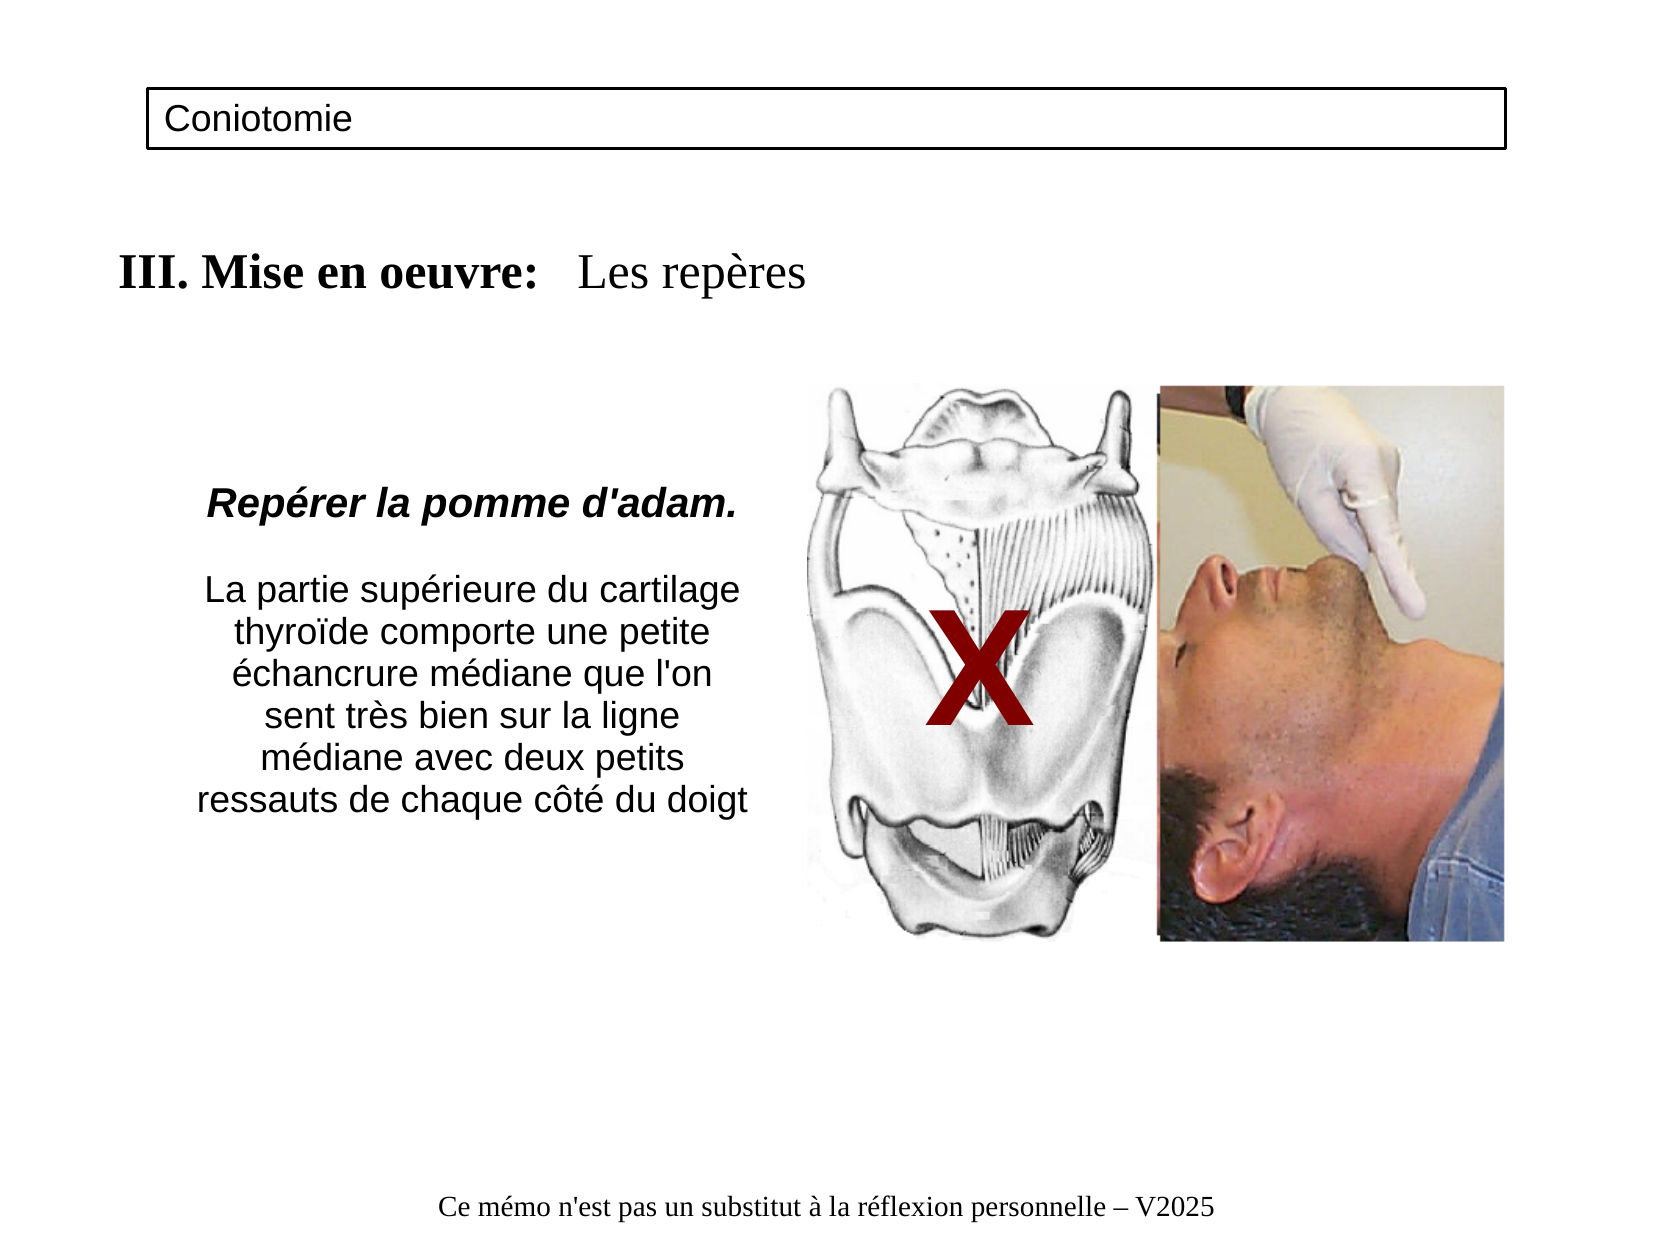

Coniotomie
III. Mise en oeuvre: Les repères
Repérer la pomme d'adam.
La partie supérieure du cartilage thyroïde comporte une petite échancrure médiane que l'on sent très bien sur la ligne médiane avec deux petits ressauts de chaque côté du doigt
X
Ce mémo n'est pas un substitut à la réflexion personnelle – V2025